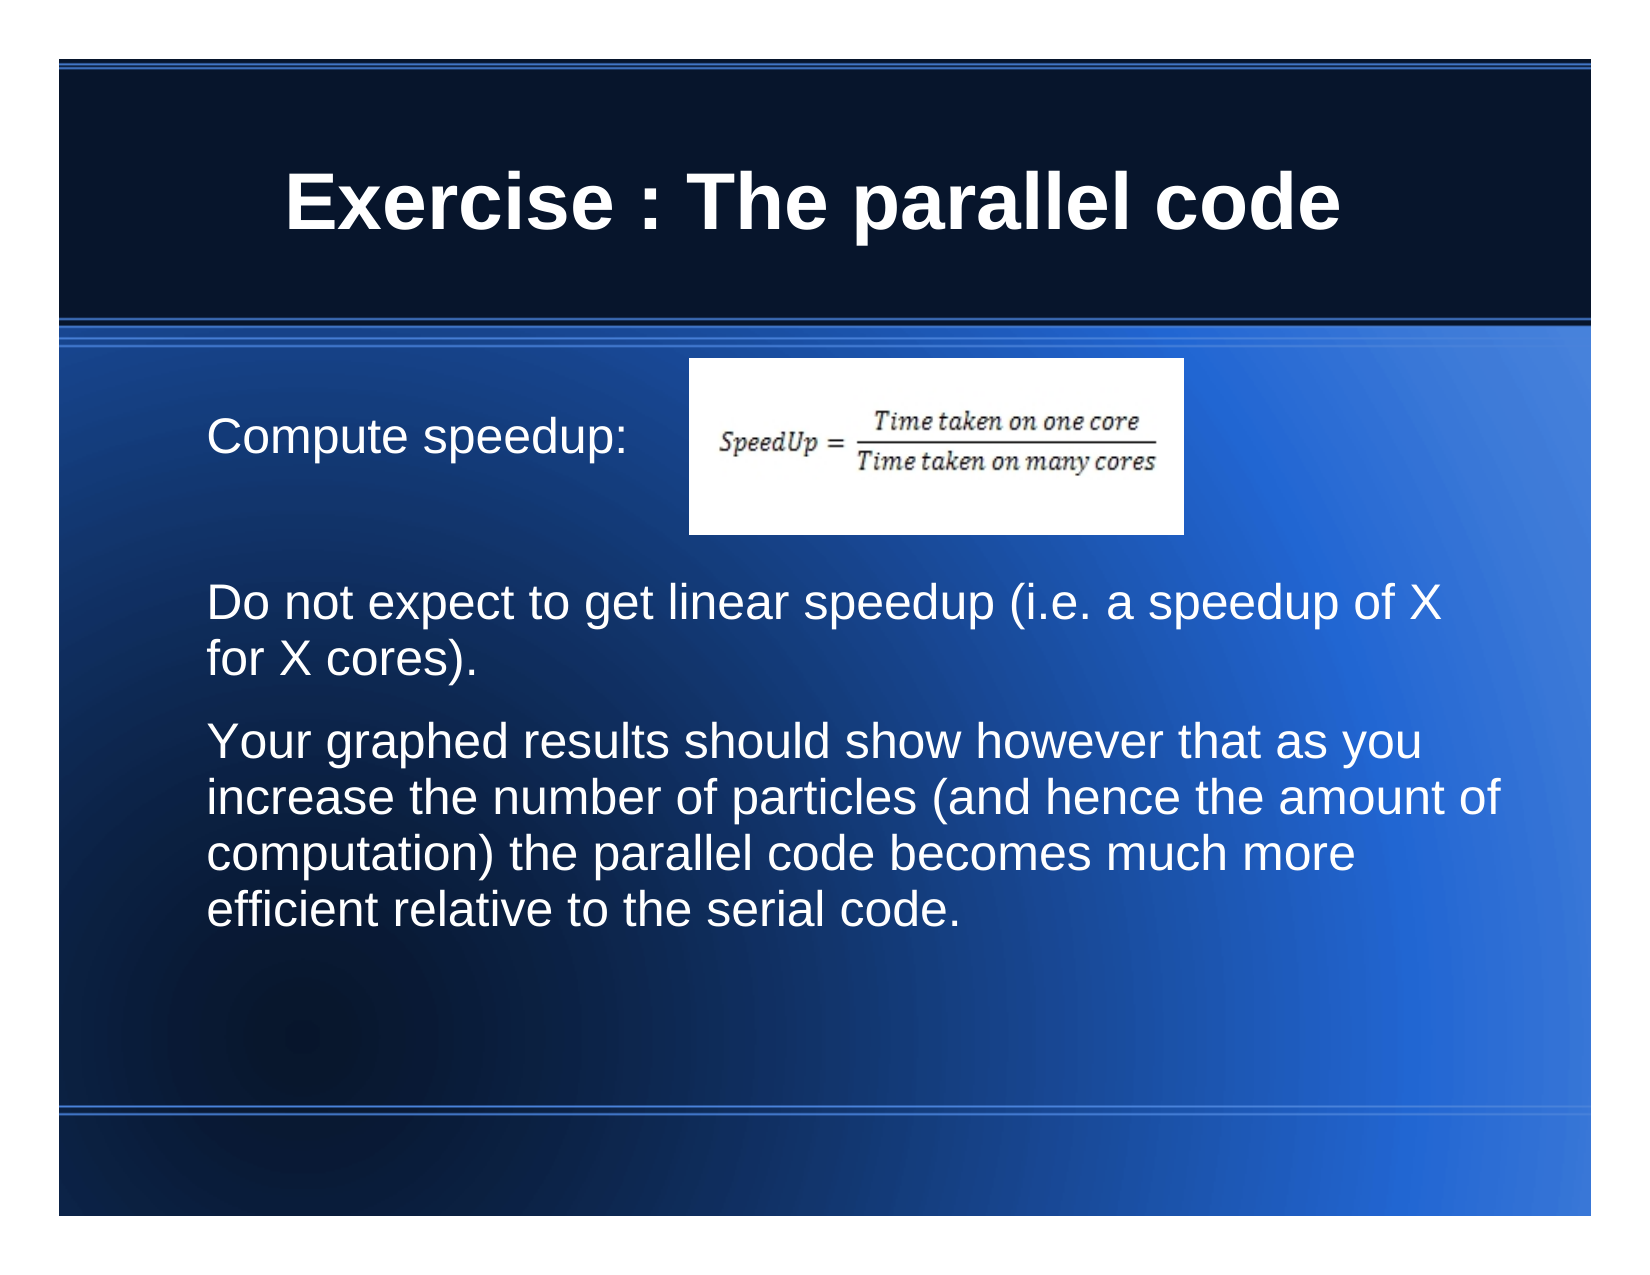

# Exercise : The parallel code
Compute speedup:
Do not expect to get linear speedup (i.e. a speedup of X for X cores).
Your graphed results should show however that as you increase the number of particles (and hence the amount of computation) the parallel code becomes much more efficient relative to the serial code.